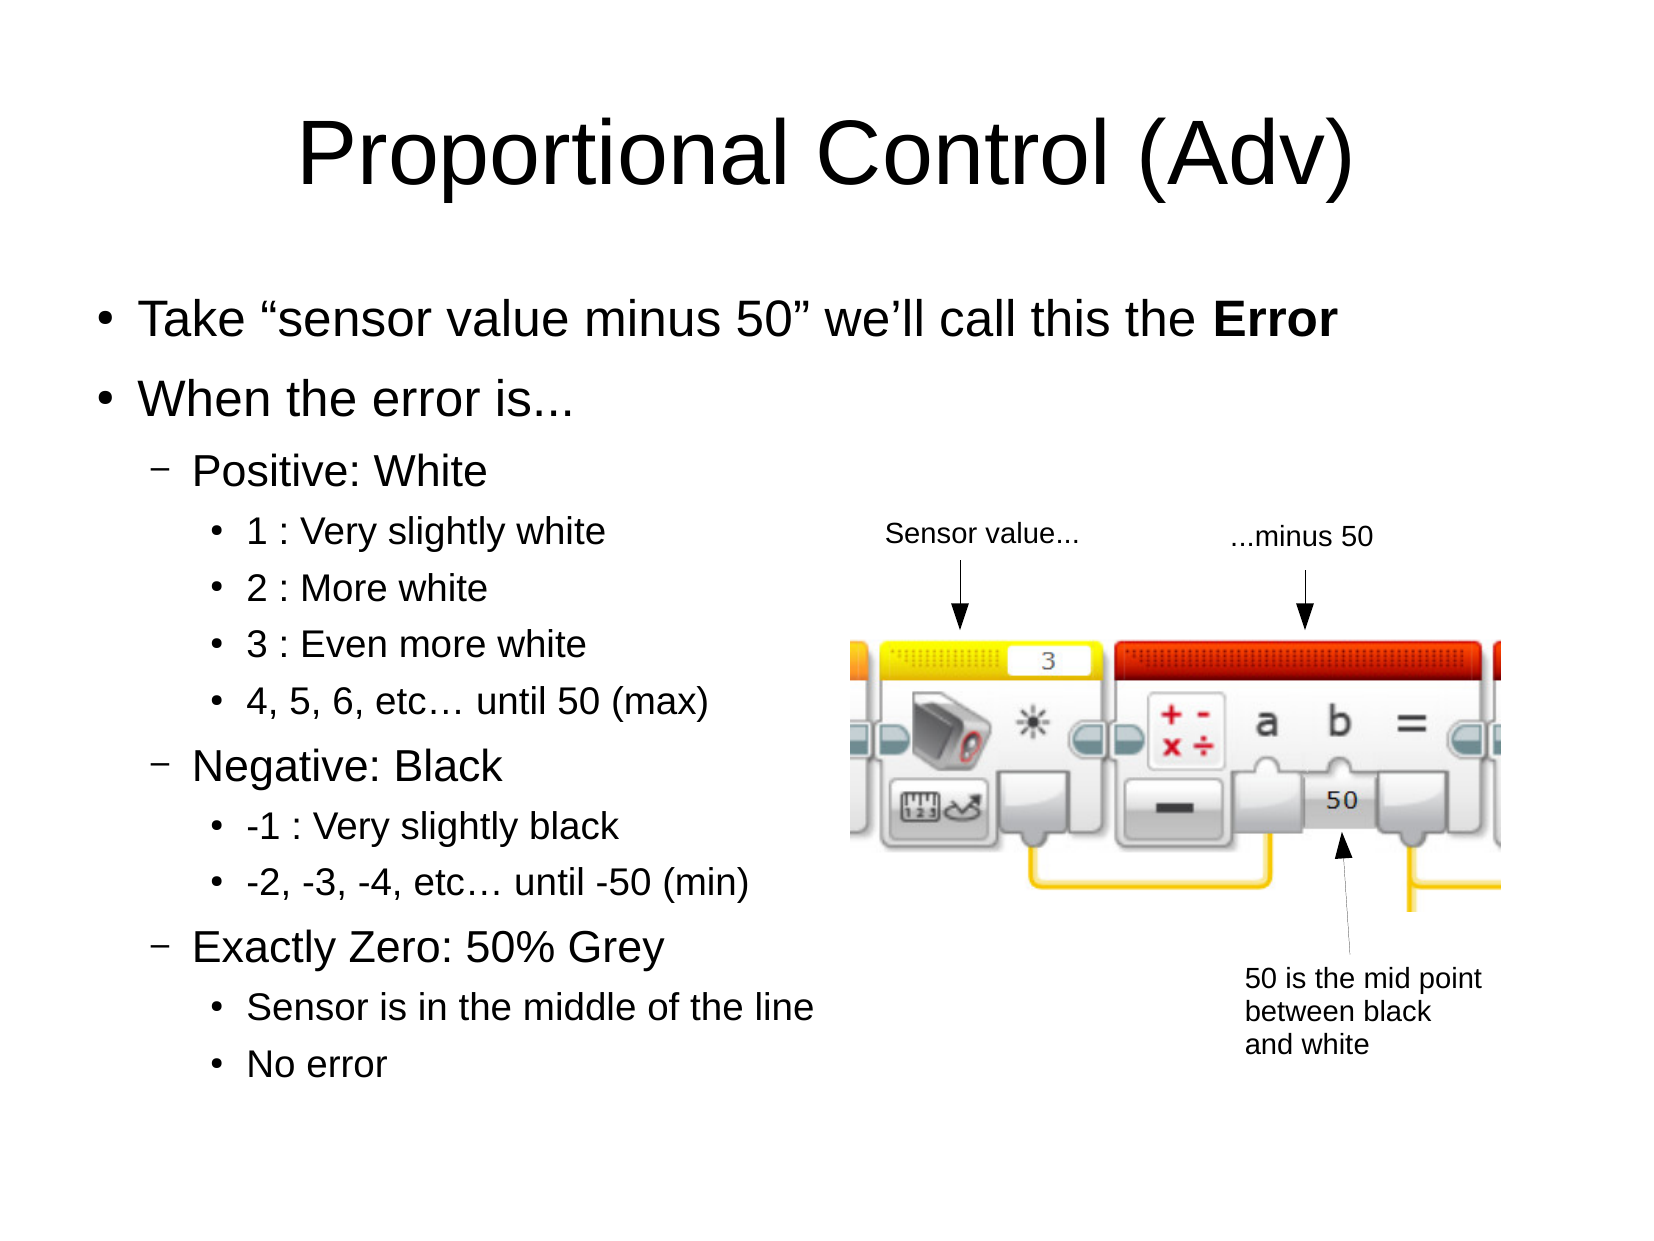

# Proportional Control (Adv)
Take “sensor value minus 50” we’ll call this the Error
When the error is...
Positive: White
1 : Very slightly white
2 : More white
3 : Even more white
4, 5, 6, etc… until 50 (max)
Negative: Black
-1 : Very slightly black
-2, -3, -4, etc… until -50 (min)
Exactly Zero: 50% Grey
Sensor is in the middle of the line
No error
Sensor value...
...minus 50
50 is the mid point between black and white